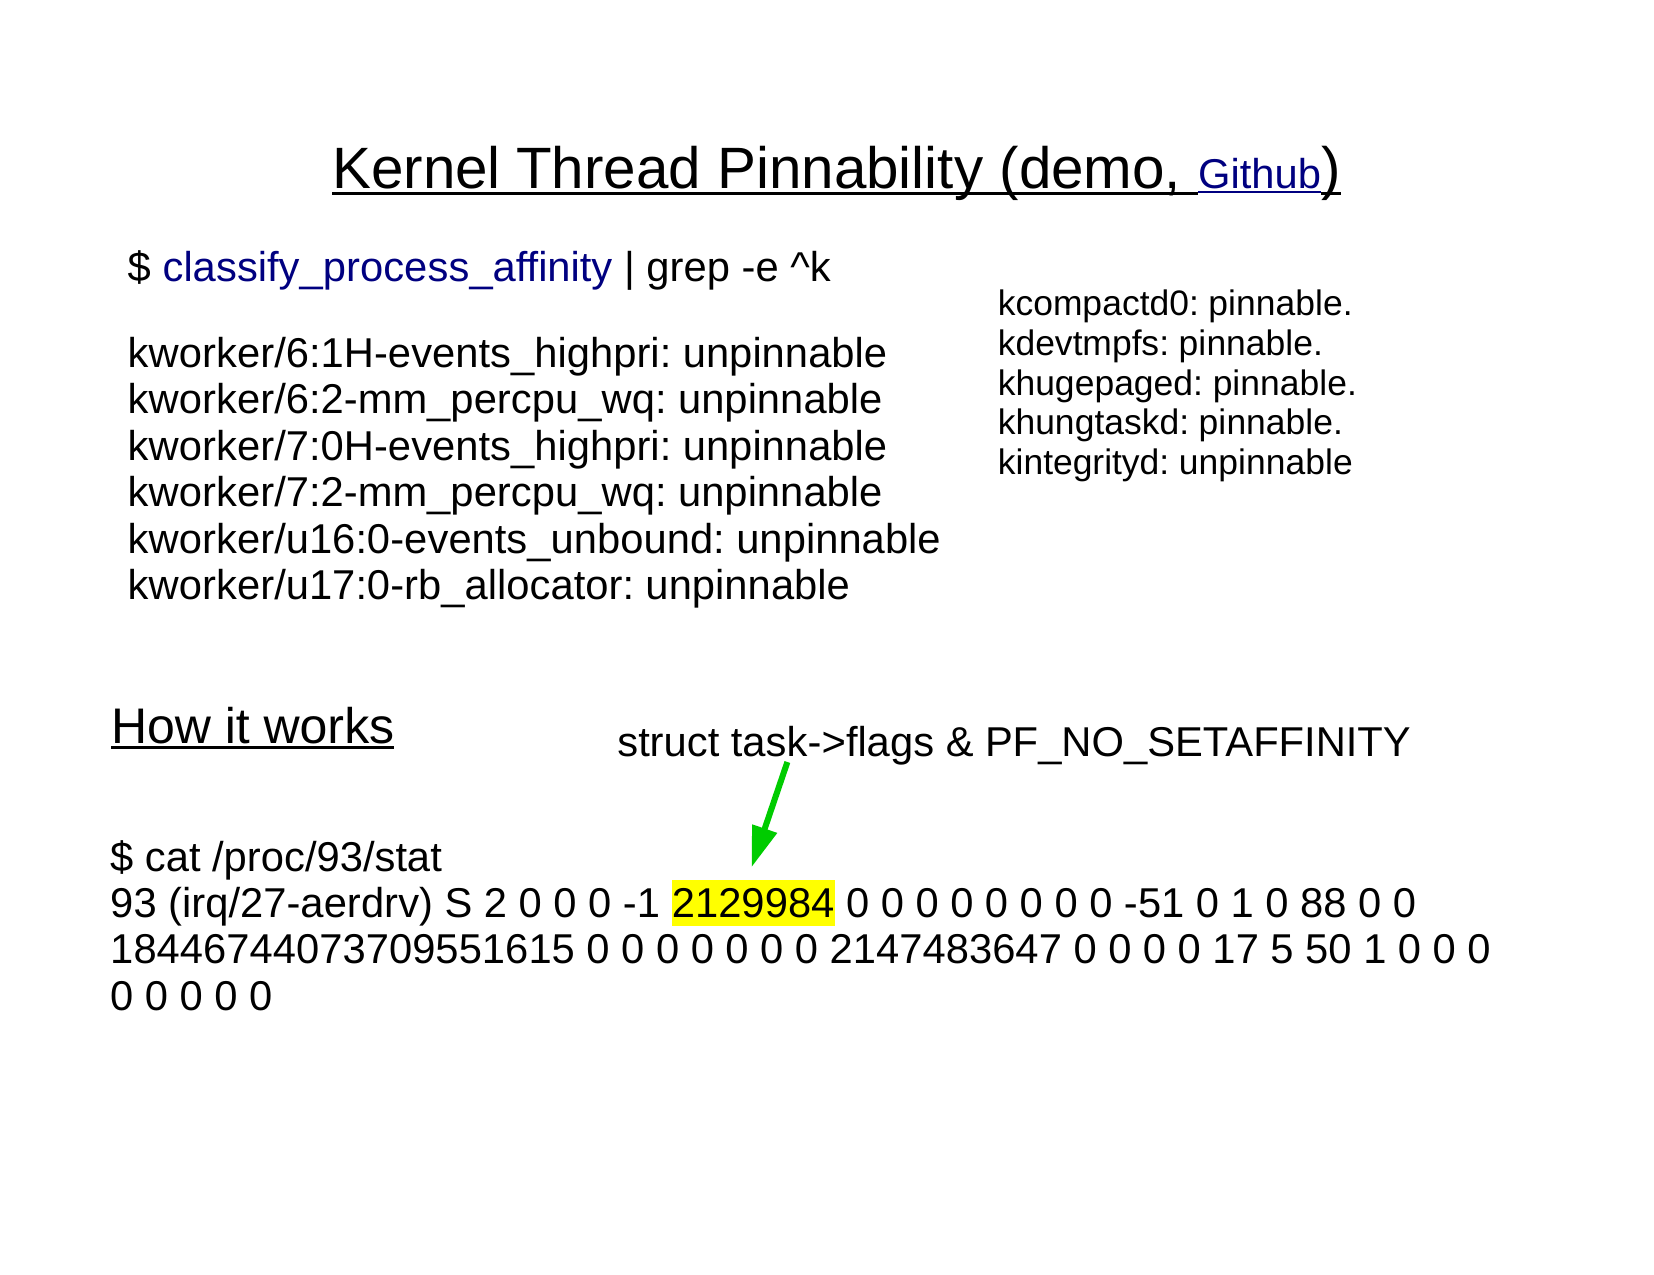

# Kernel Thread Pinnability (demo, Github)
$ classify_process_affinity | grep -e ^k
kworker/6:1H-events_highpri: unpinnable
kworker/6:2-mm_percpu_wq: unpinnable
kworker/7:0H-events_highpri: unpinnable
kworker/7:2-mm_percpu_wq: unpinnable
kworker/u16:0-events_unbound: unpinnable
kworker/u17:0-rb_allocator: unpinnable
kcompactd0: pinnable.
kdevtmpfs: pinnable.
khugepaged: pinnable.
khungtaskd: pinnable.
kintegrityd: unpinnable
How it works
struct task->flags & PF_NO_SETAFFINITY
$ cat /proc/93/stat
93 (irq/27-aerdrv) S 2 0 0 0 -1 2129984 0 0 0 0 0 0 0 0 -51 0 1 0 88 0 0 18446744073709551615 0 0 0 0 0 0 0 2147483647 0 0 0 0 17 5 50 1 0 0 0 0 0 0 0 0